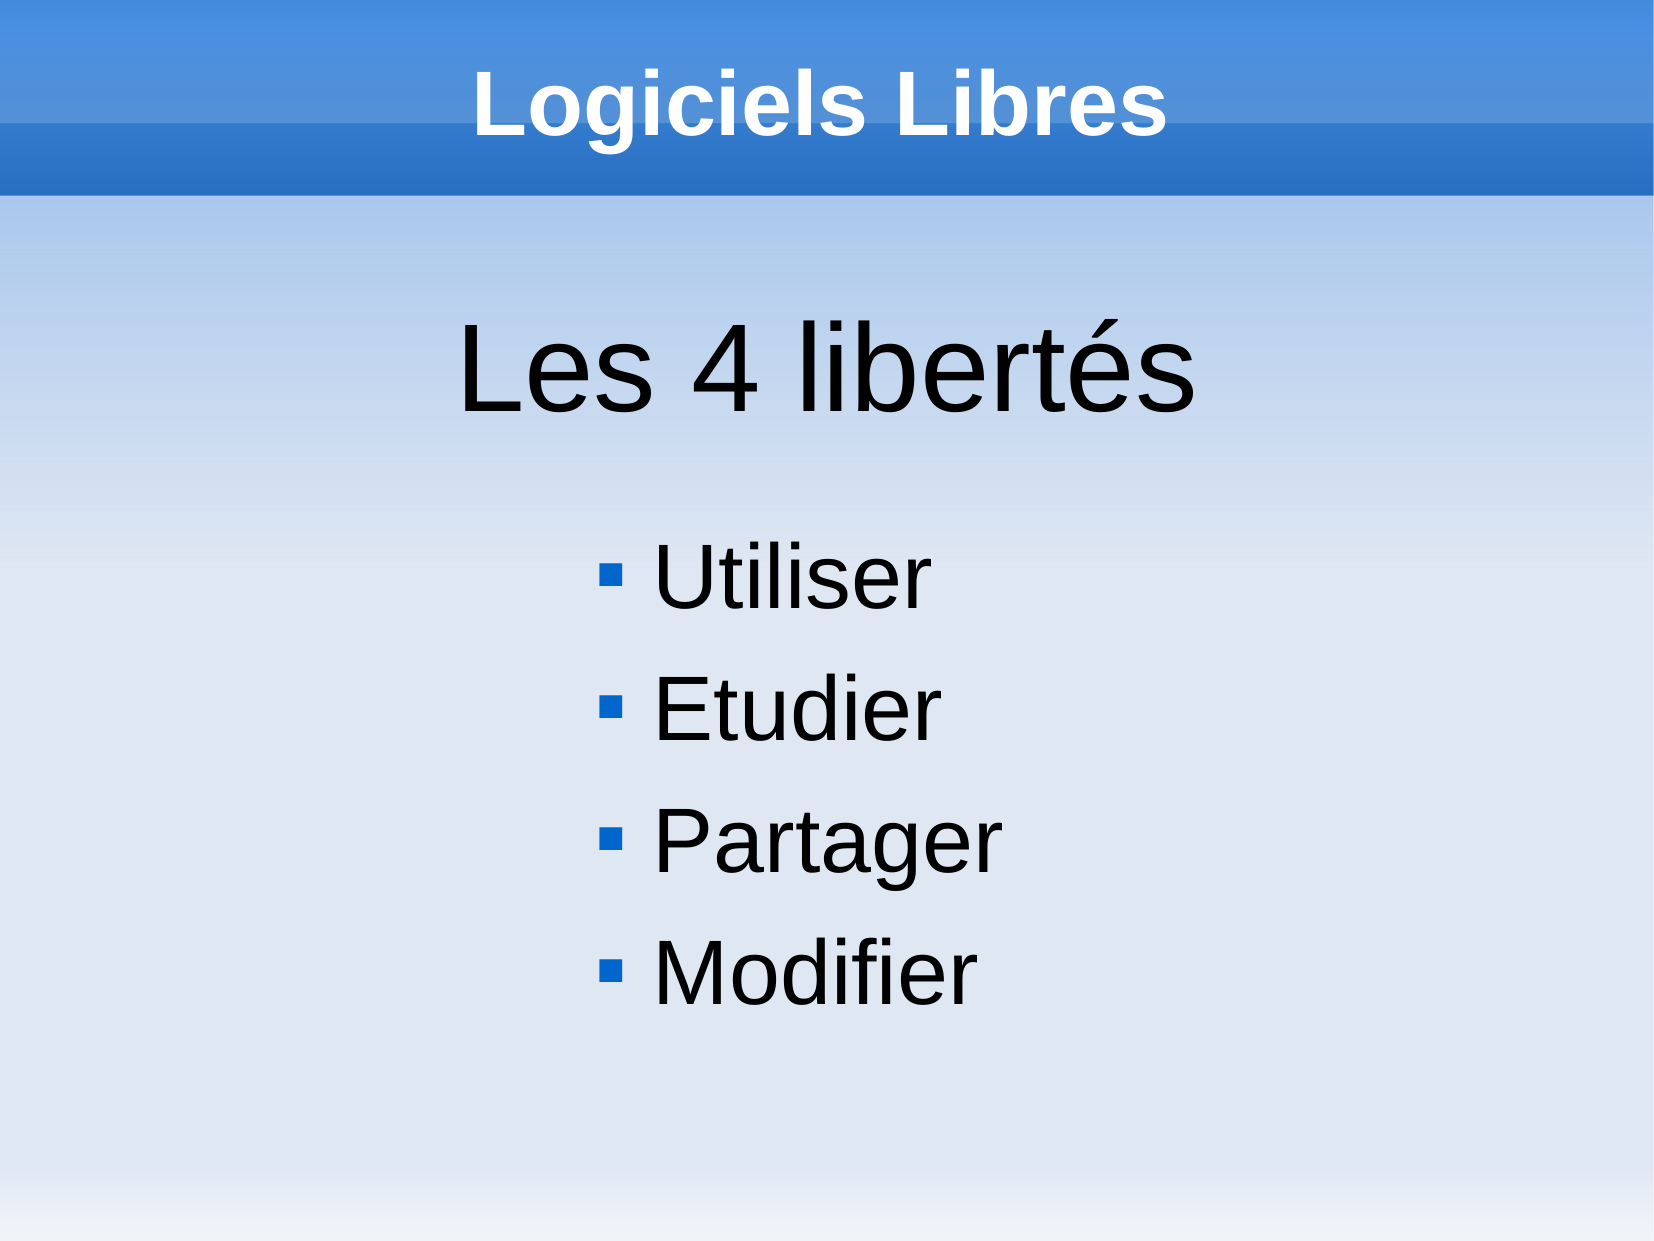

# Logiciels Libres
Les 4 libertés
Utiliser
Etudier
Partager
Modifier